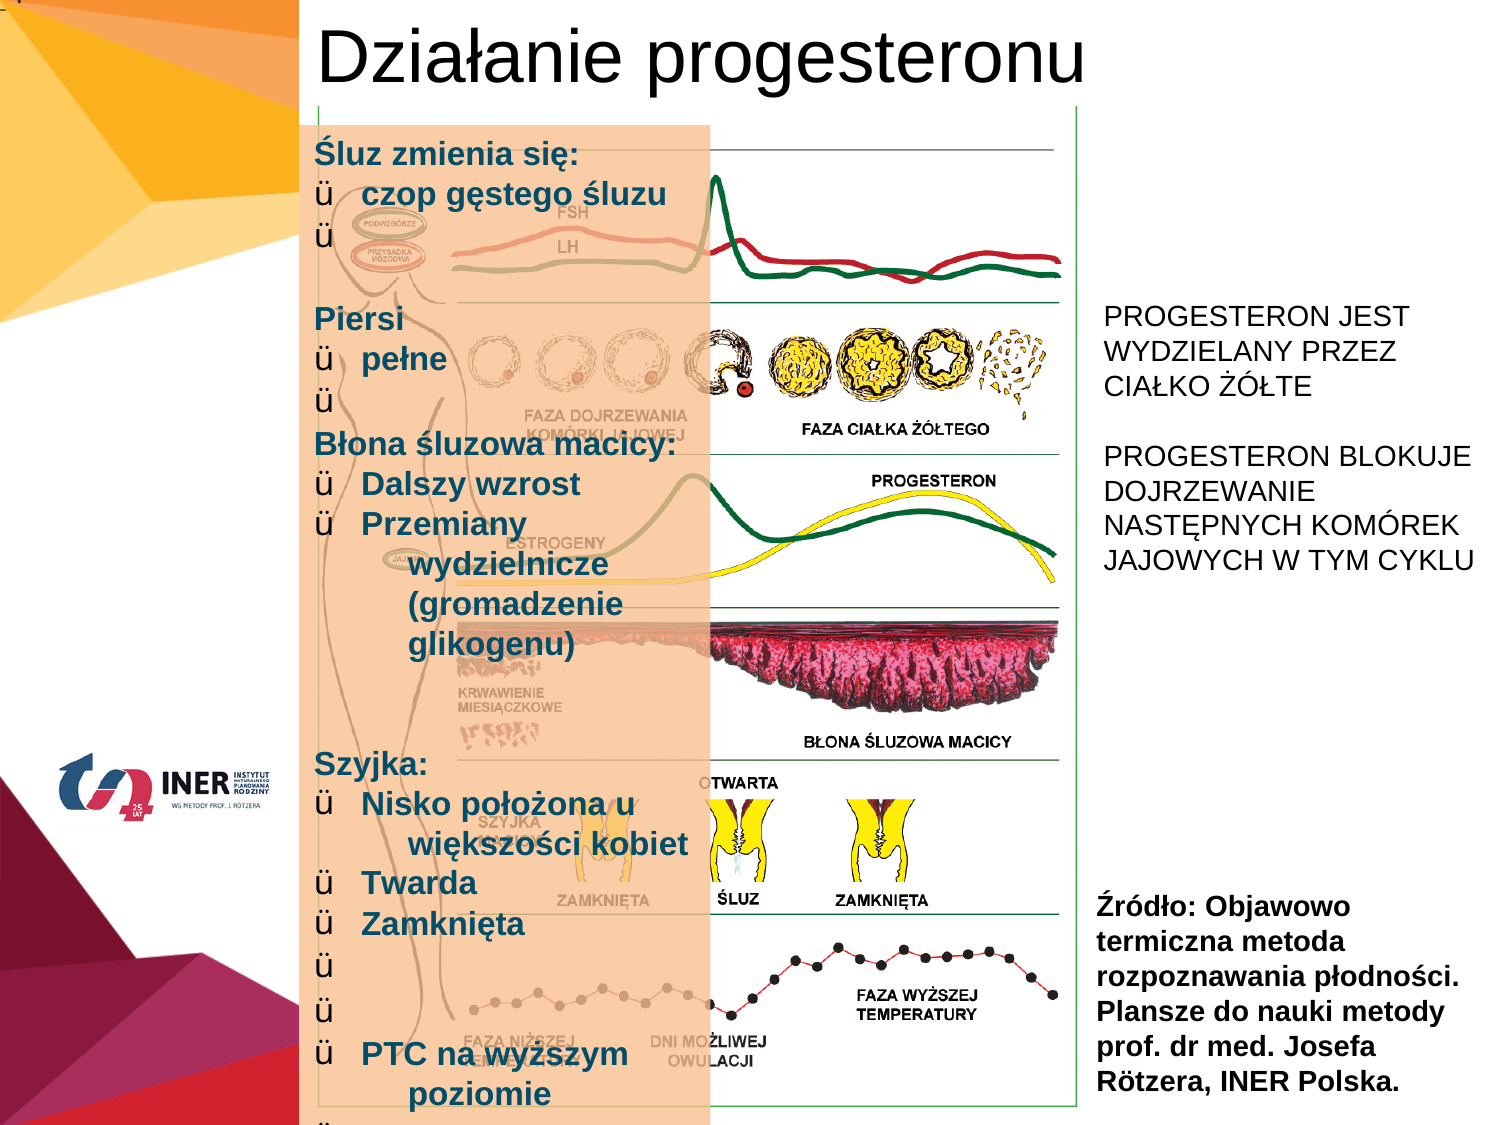

Działanie progesteronu
Śluz zmienia się:
czop gęstego śluzu
Piersi
pełne
Błona śluzowa macicy:
Dalszy wzrost
Przemiany wydzielnicze (gromadzenie glikogenu)
Szyjka:
Nisko położona u większości kobiet
Twarda
Zamknięta
PTC na wyższym poziomie
PROGESTERON JEST WYDZIELANY PRZEZ CIAŁKO ŻÓŁTE
PROGESTERON BLOKUJE DOJRZEWANIE NASTĘPNYCH KOMÓREK JAJOWYCH W TYM CYKLU
Źródło: Objawowo termiczna metoda rozpoznawania płodności.
Plansze do nauki metody prof. dr med. Josefa Rötzera, INER Polska.